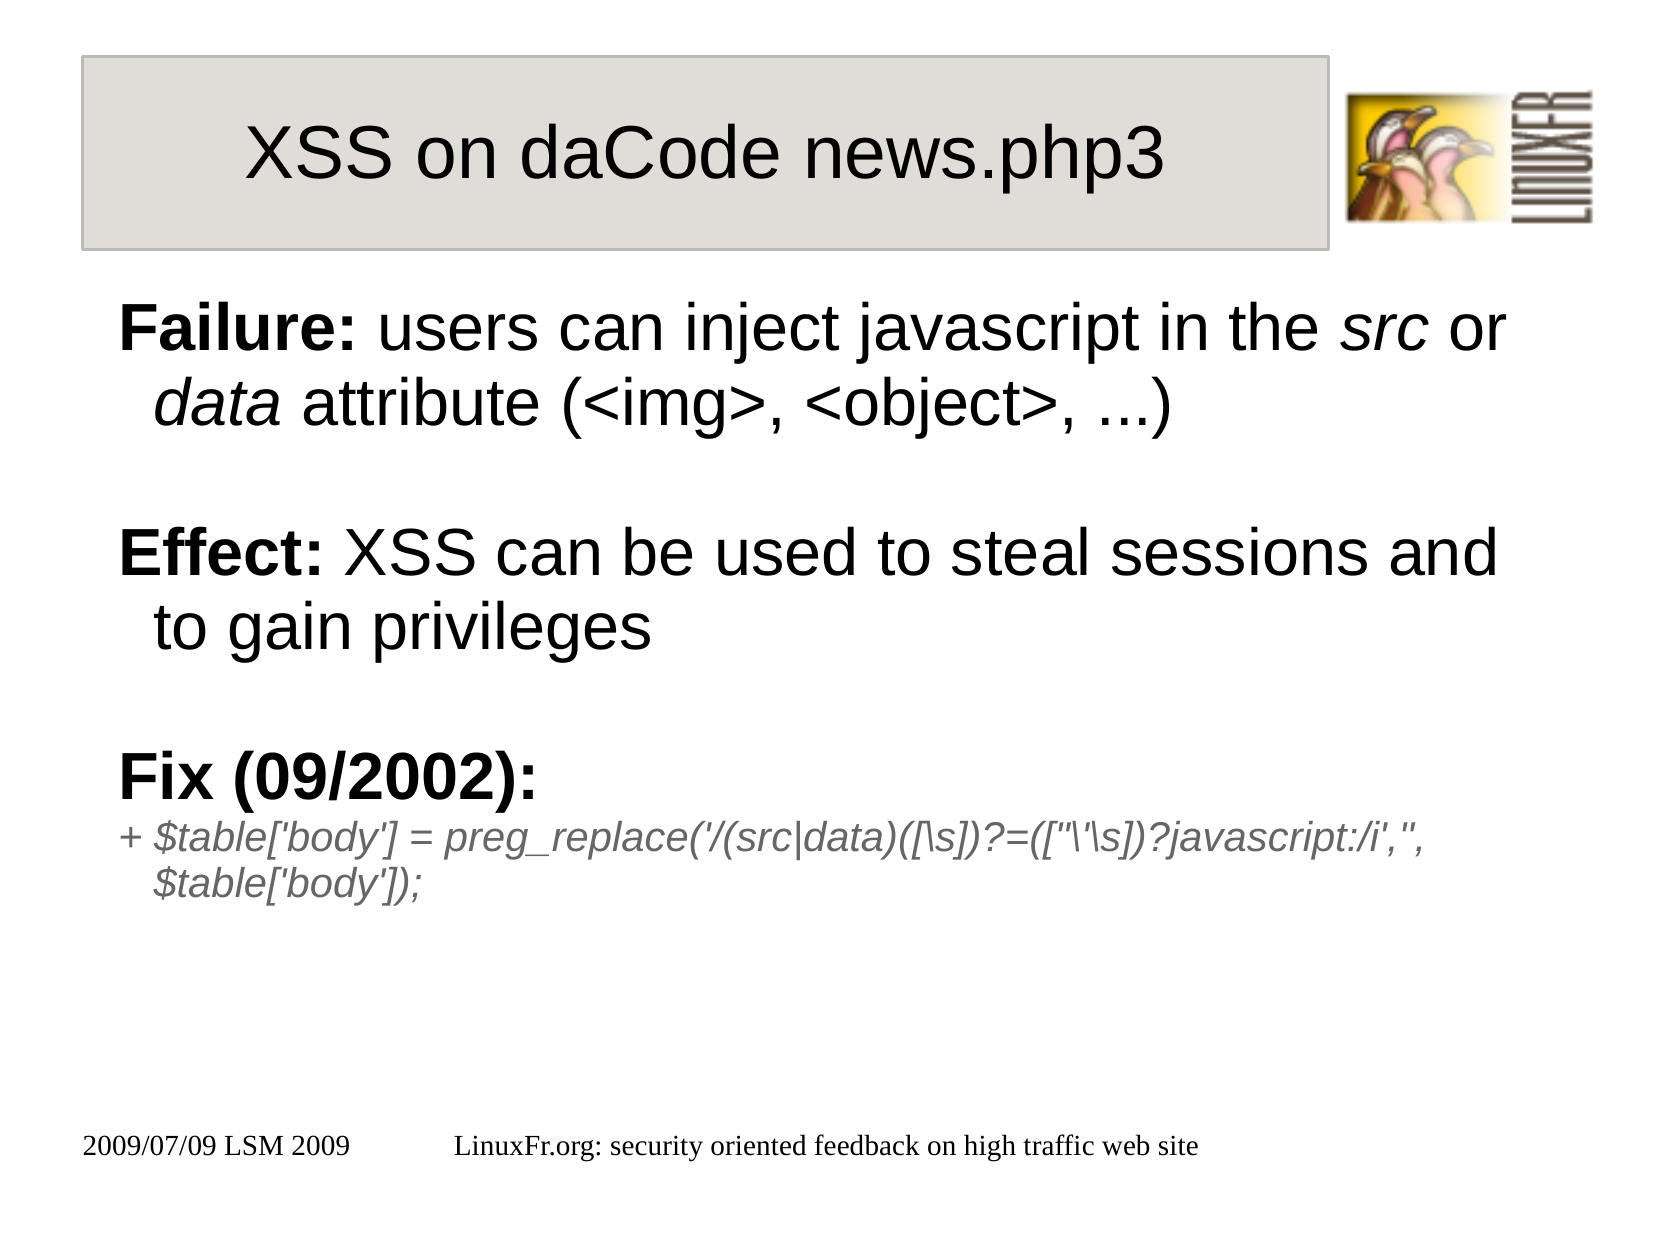

# XSS on daCode news.php3
Failure: users can inject javascript in the src or data attribute (<img>, <object>, ...)
Effect: XSS can be used to steal sessions and to gain privileges
Fix (09/2002):
+ $table['body'] = preg_replace('/(src|data)([\s])?=(["\'\s])?javascript:/i','',$table['body']);